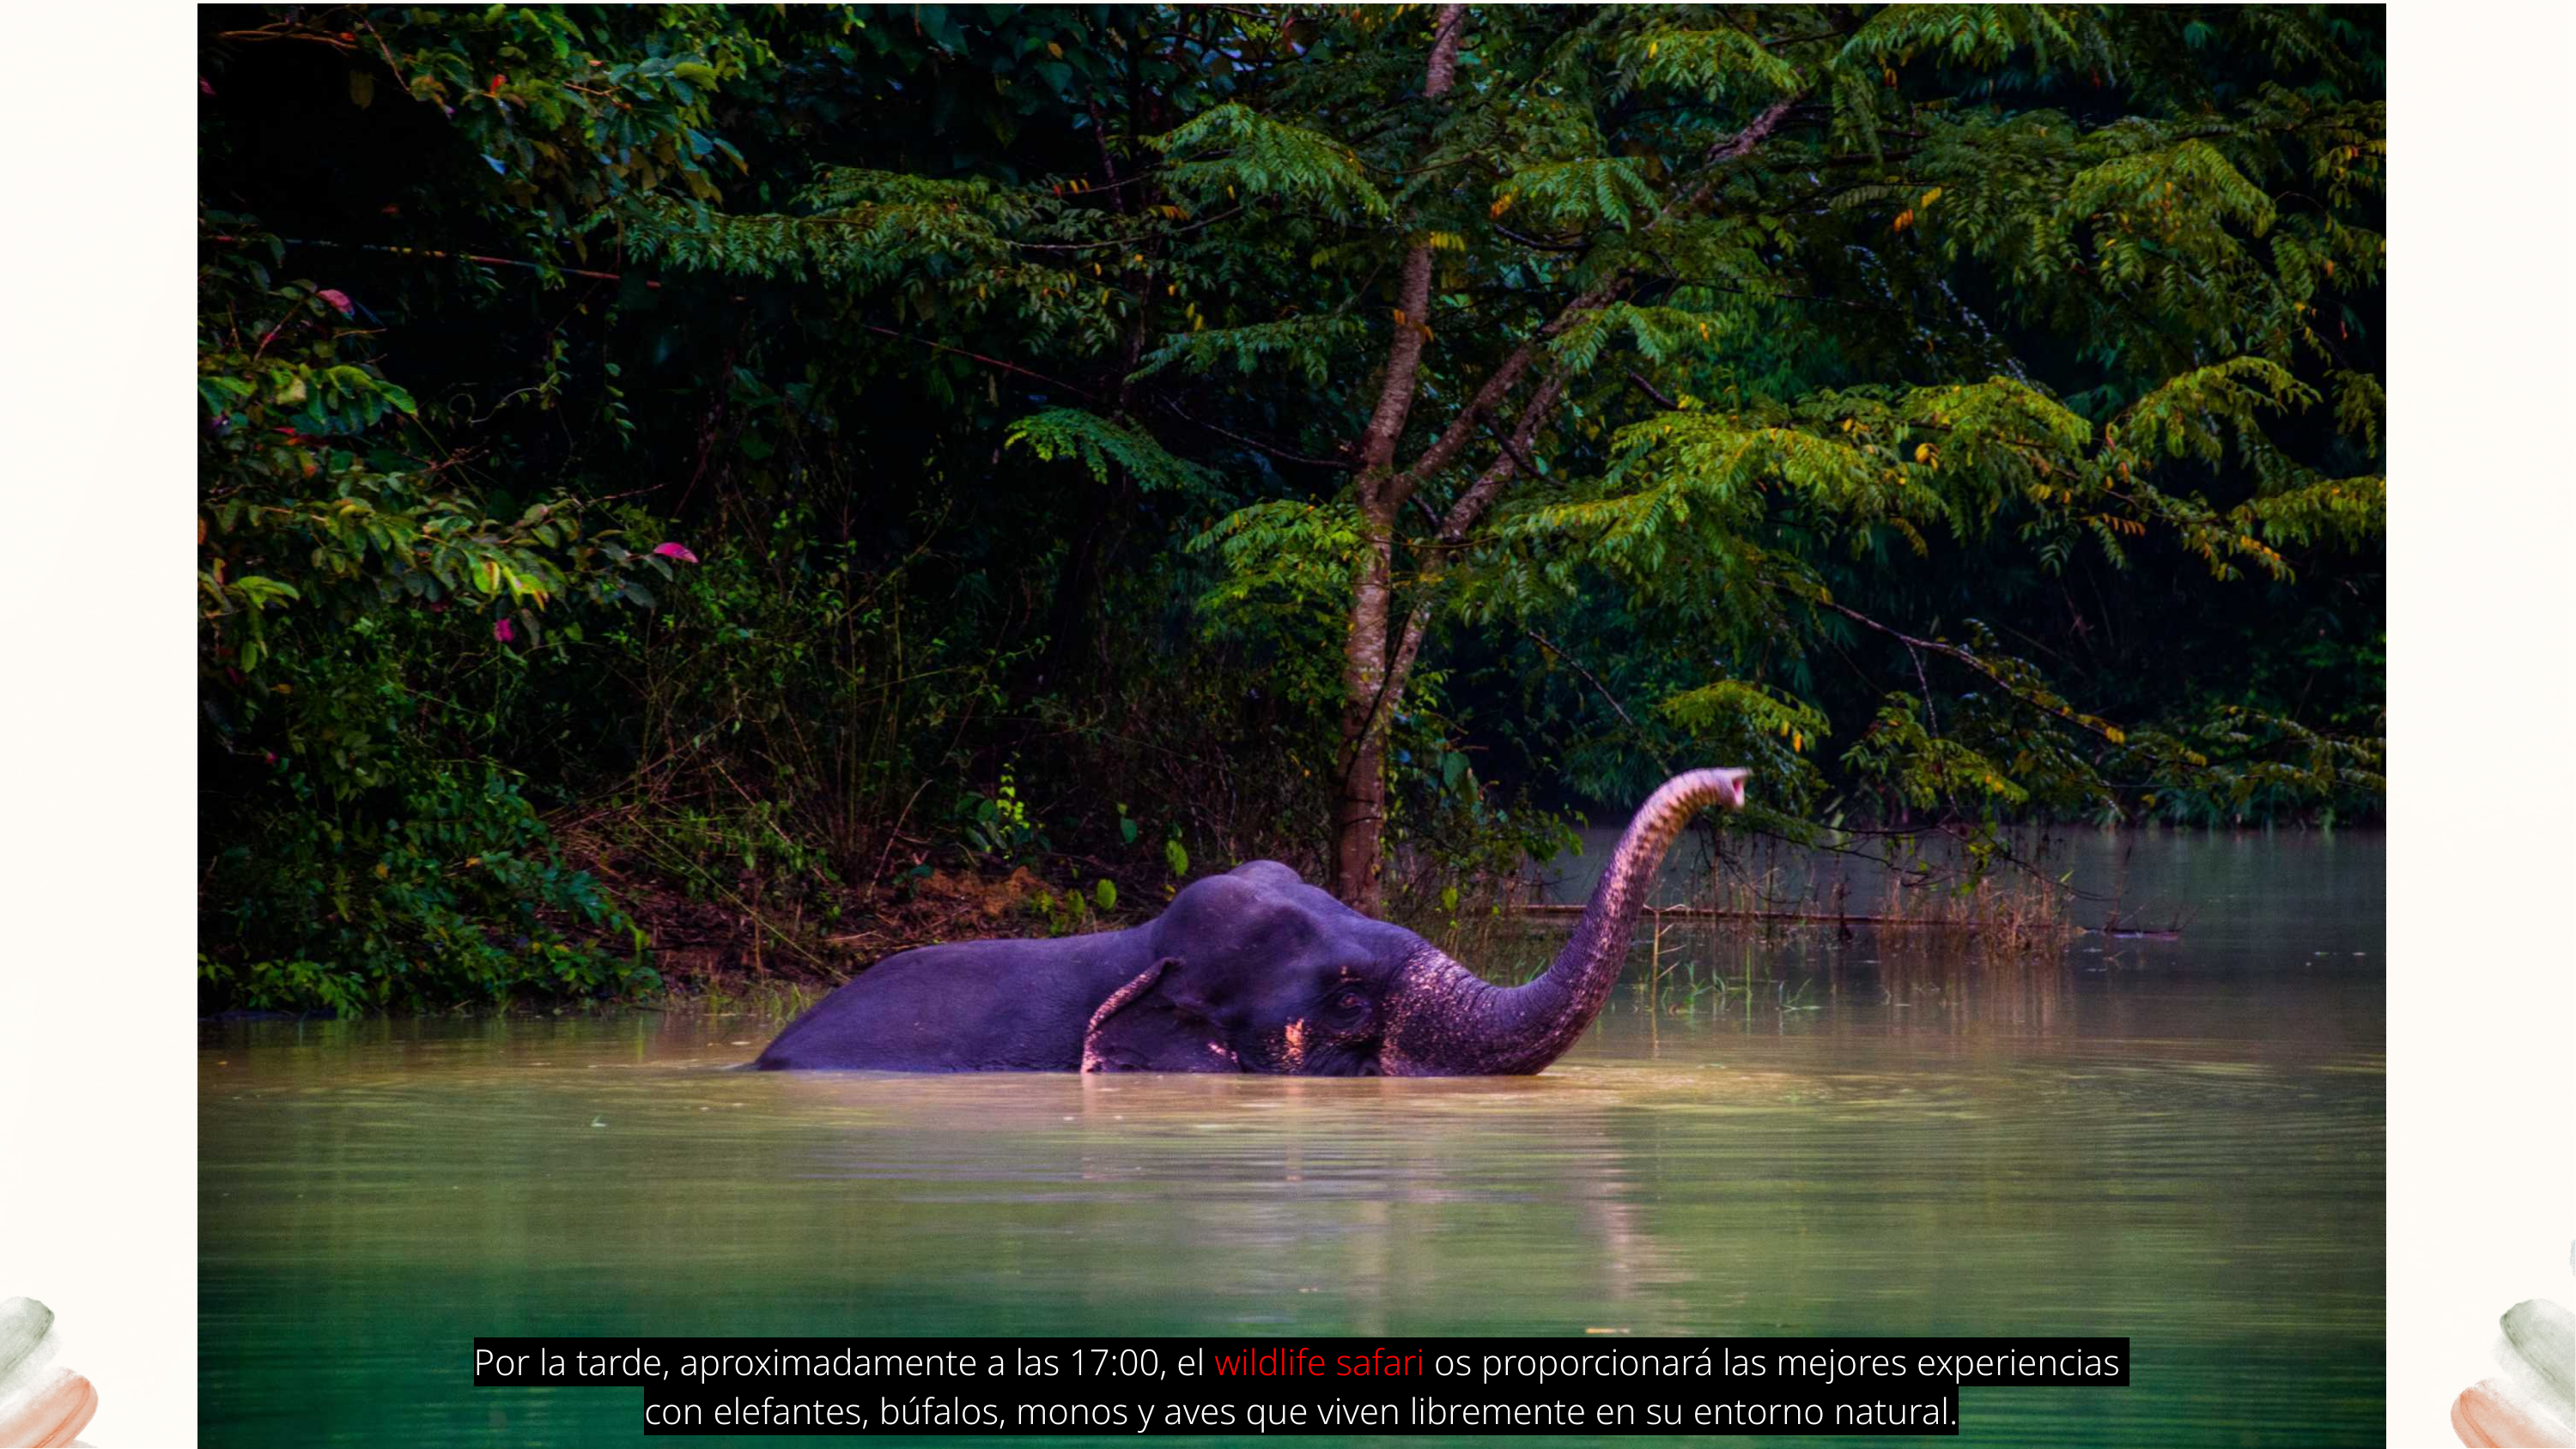

Por la tarde, aproximadamente a las 17:00, el wildlife safari os proporcionará las mejores experiencias
con elefantes, búfalos, monos y aves que viven libremente en su entorno natural.